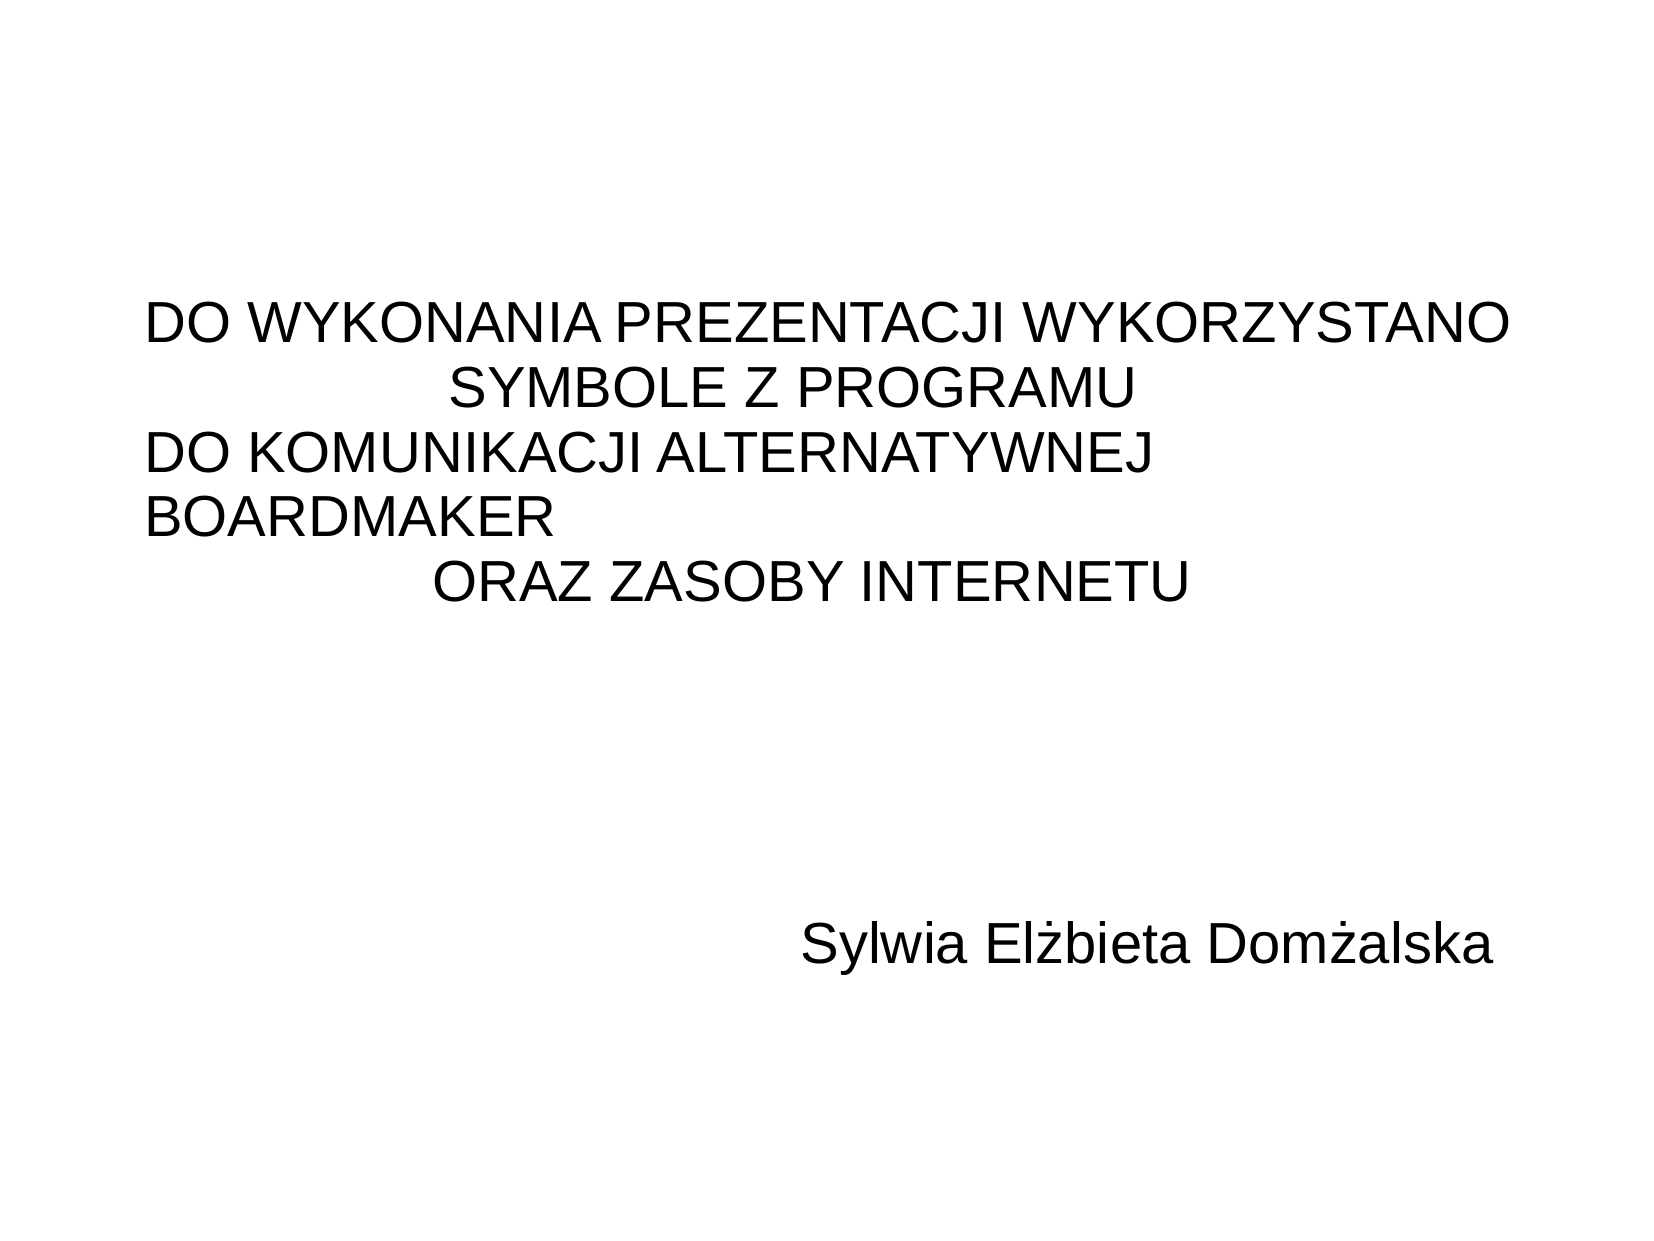

#
DO WYKONANIA PREZENTACJI WYKORZYSTANO
 SYMBOLE Z PROGRAMU
DO KOMUNIKACJI ALTERNATYWNEJ BOARDMAKER
 ORAZ ZASOBY INTERNETU
 Sylwia Elżbieta Domżalska